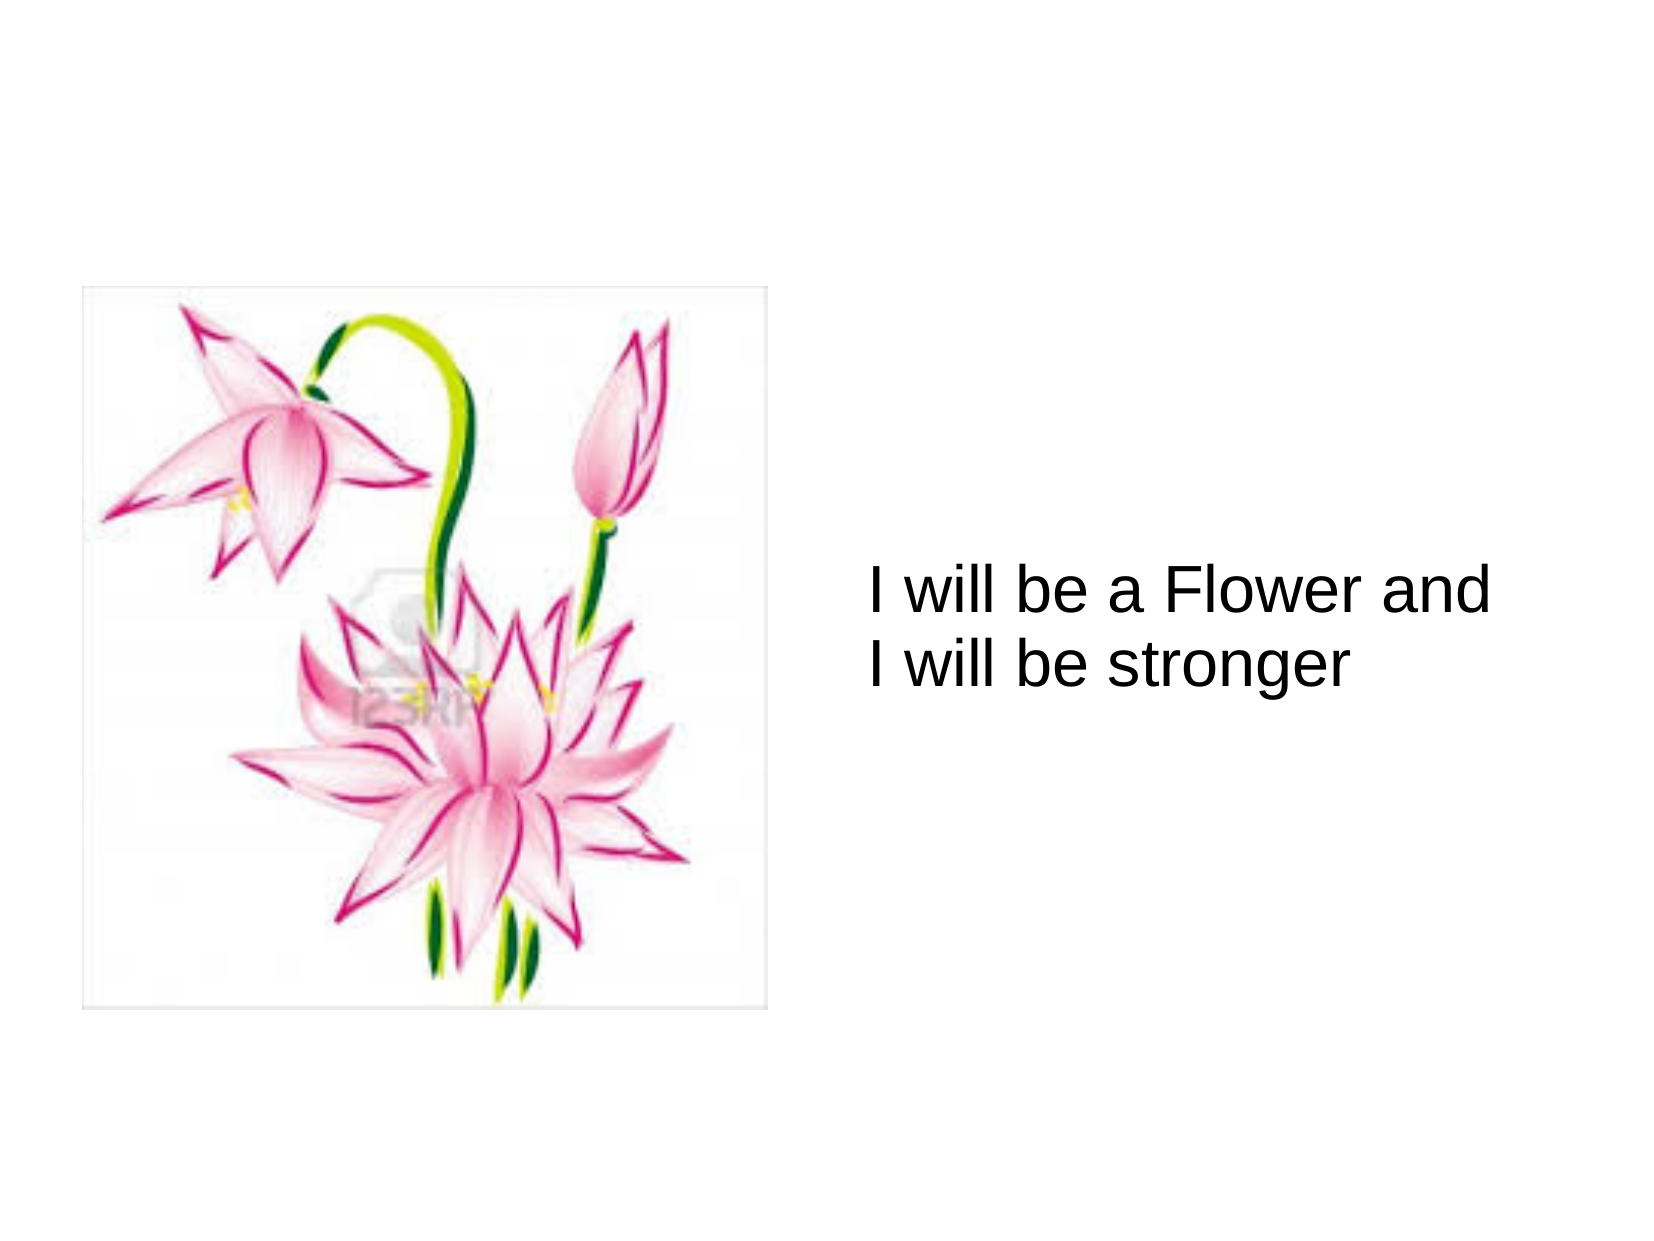

#
'-y(-nt l
I will be a Flower and I will be stronger